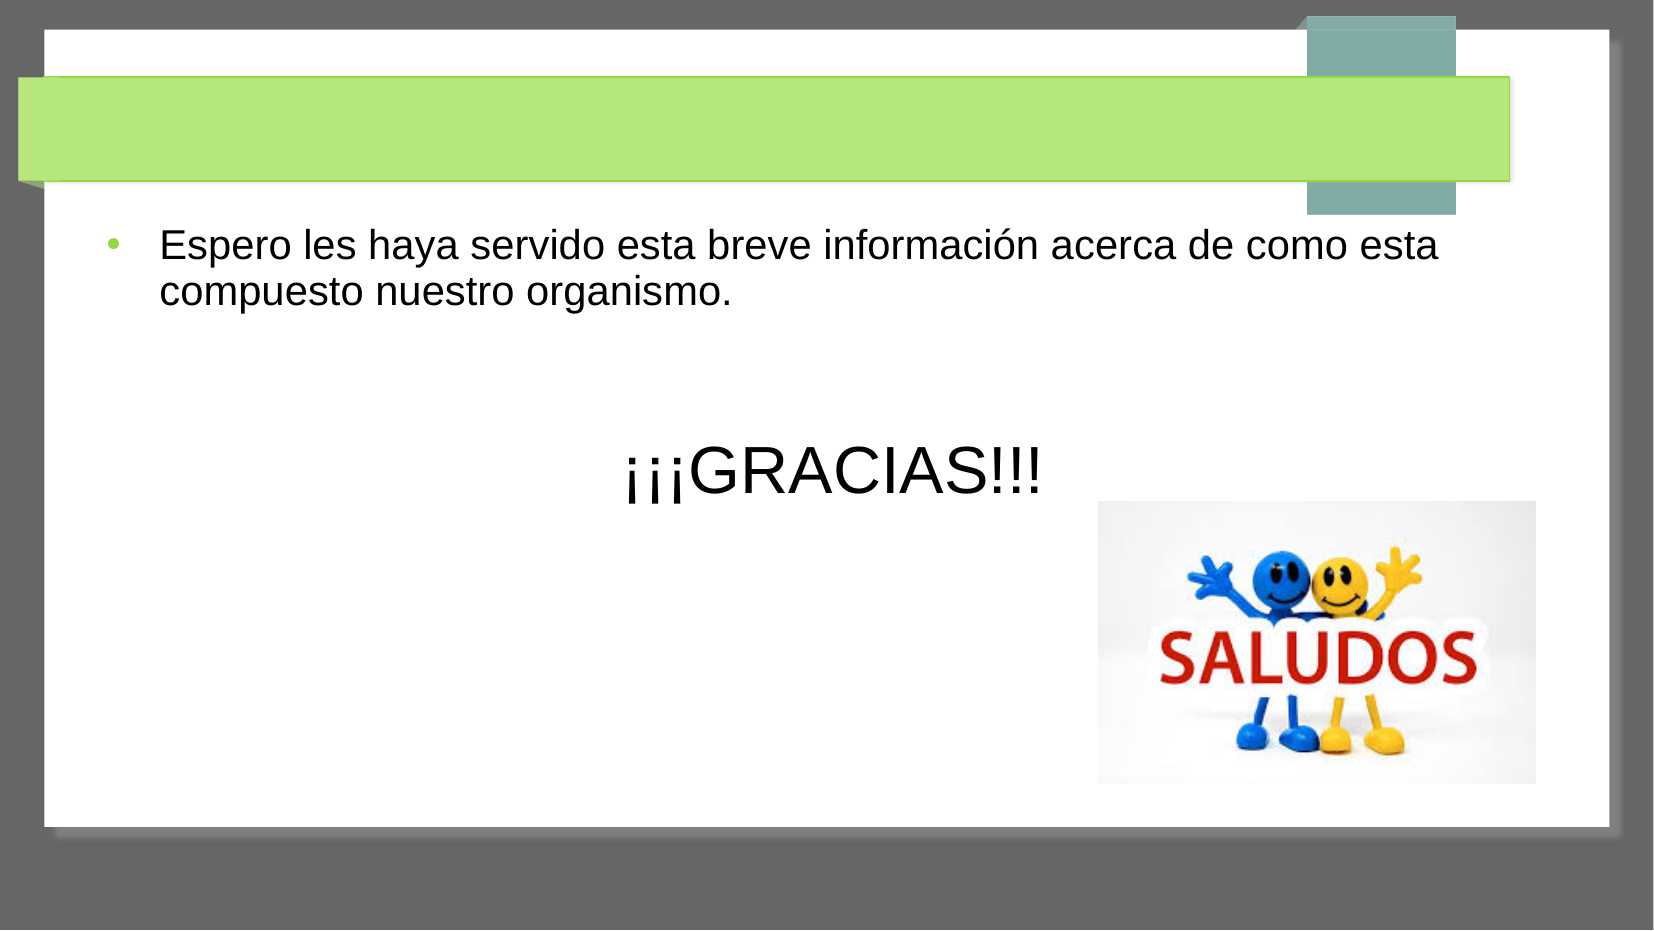

#
Espero les haya servido esta breve información acerca de como esta compuesto nuestro organismo.
 ¡¡¡GRACIAS!!!